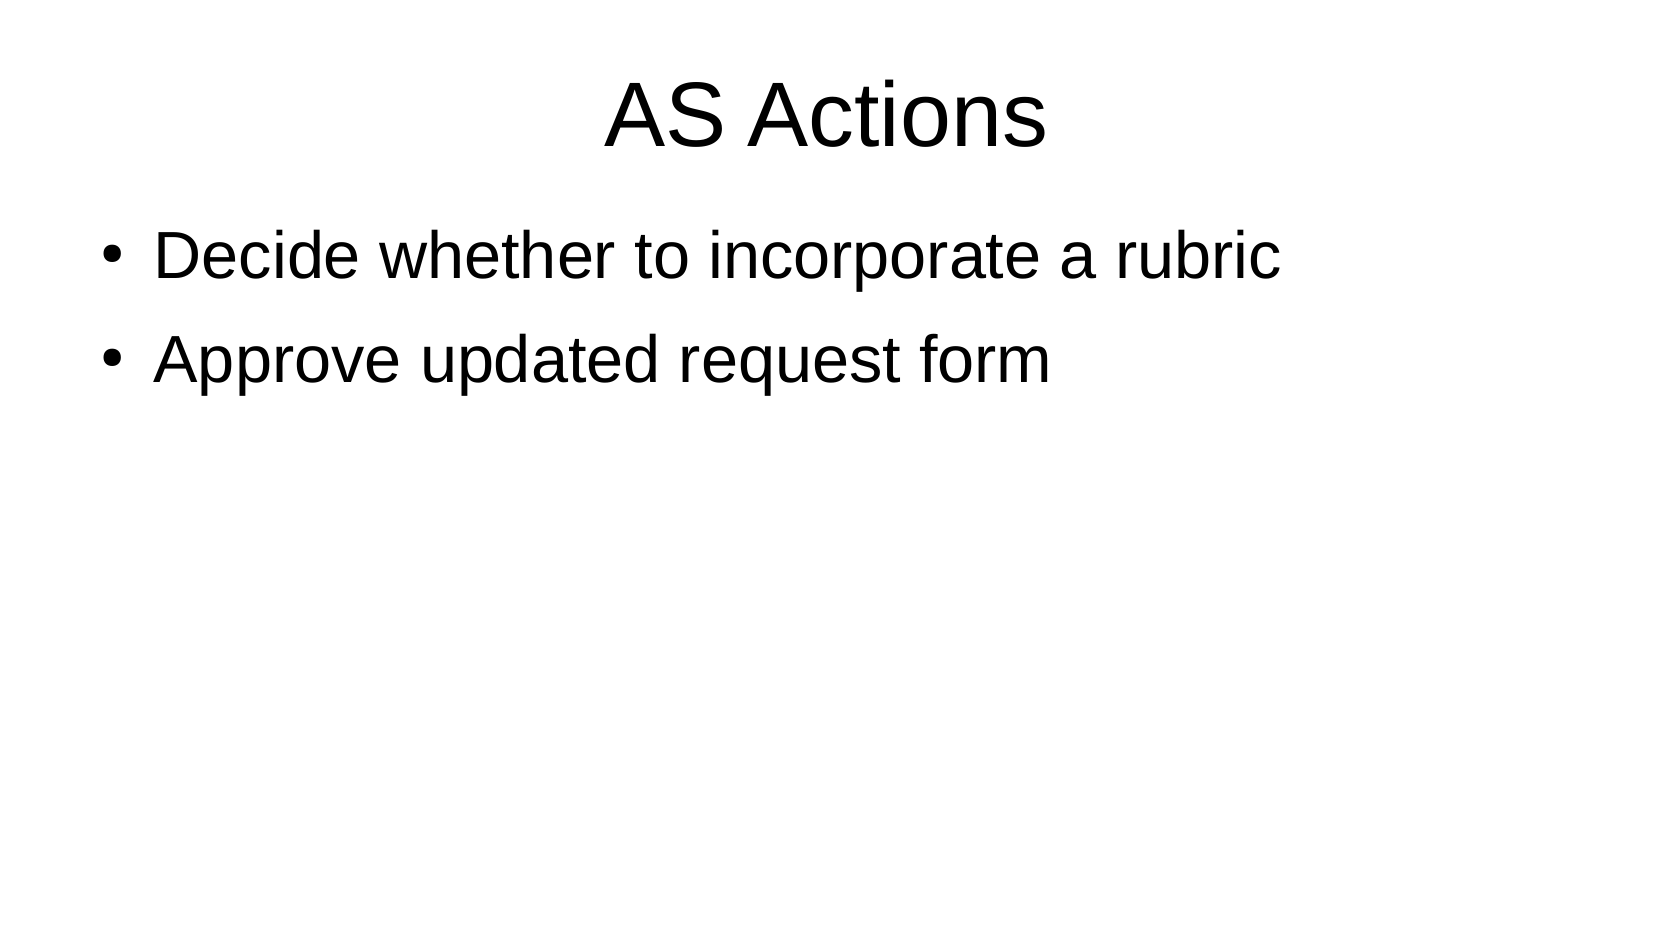

# AS Actions
Decide whether to incorporate a rubric
Approve updated request form